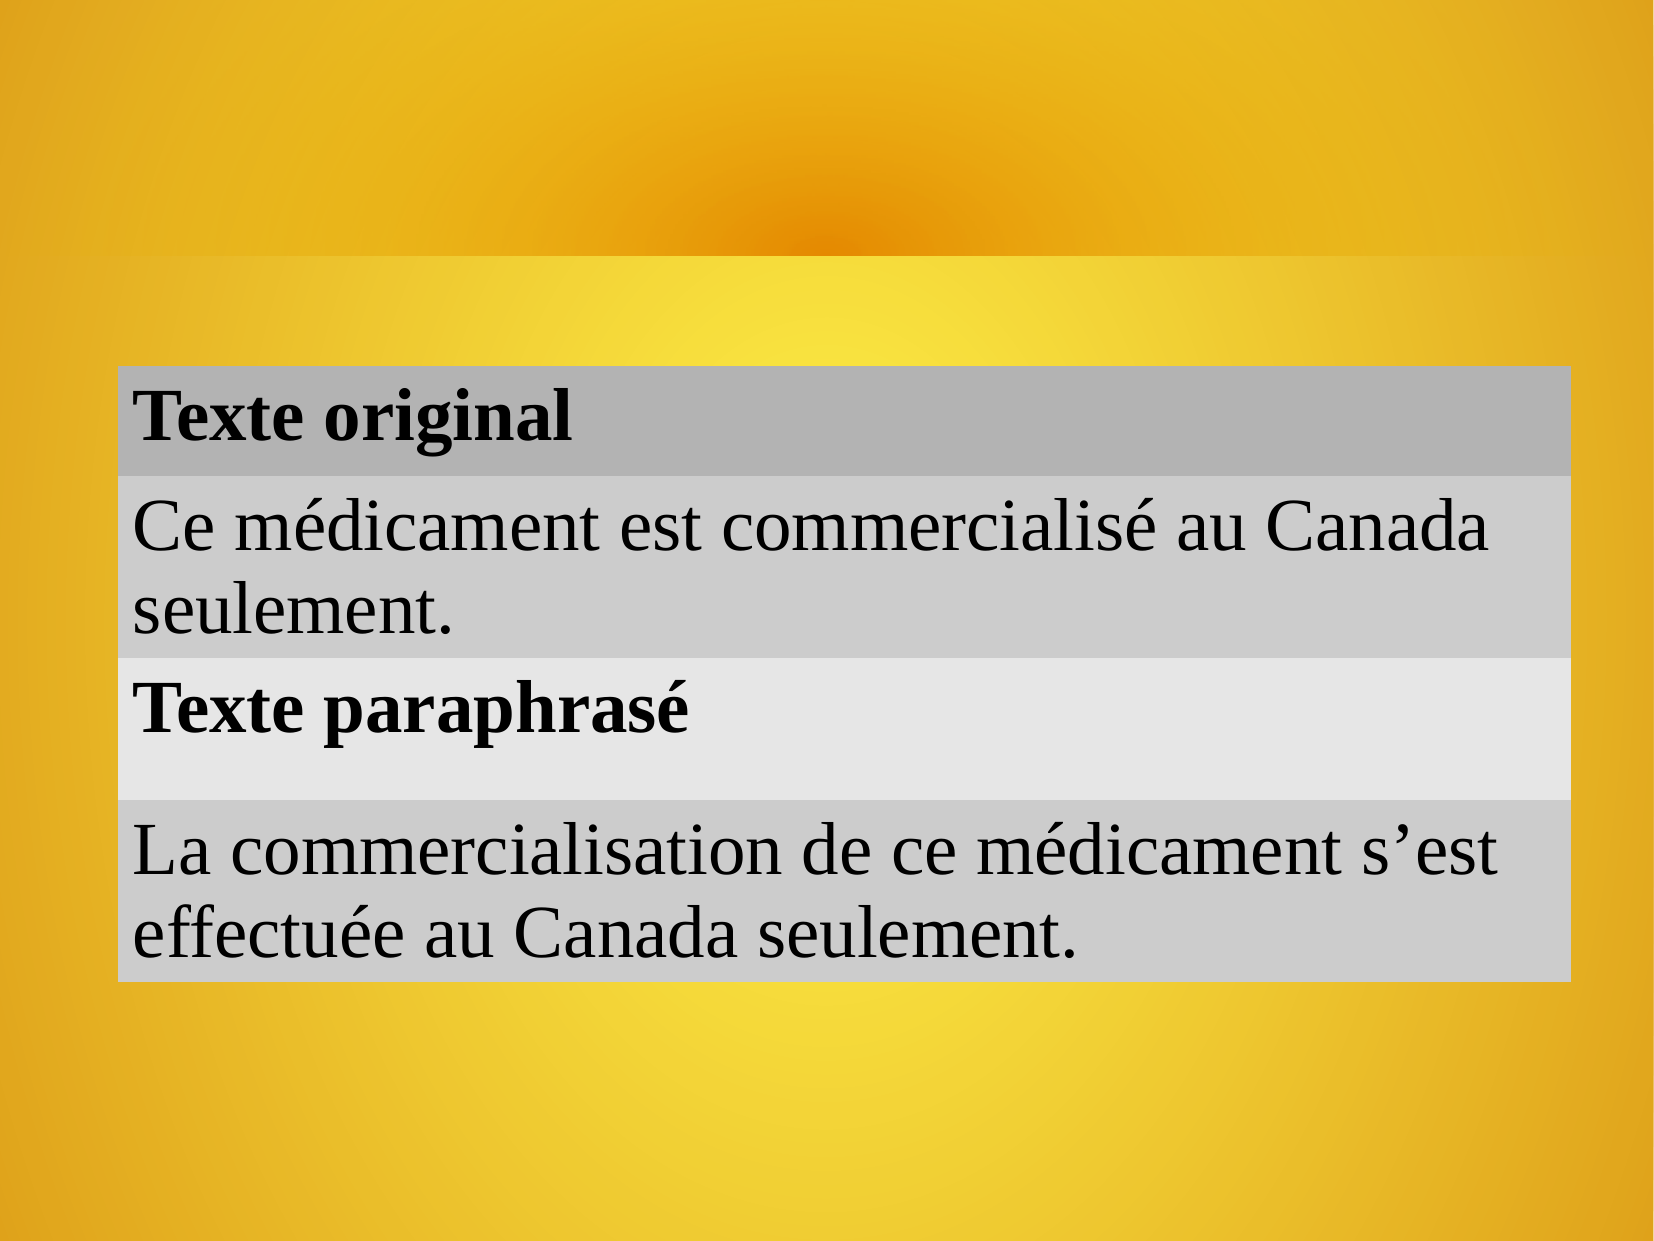

#
| Texte original |
| --- |
| Ce médicament est commercialisé au Canada seulement. |
| Texte paraphrasé |
| La commercialisation de ce médicament s’est effectuée au Canada seulement. |